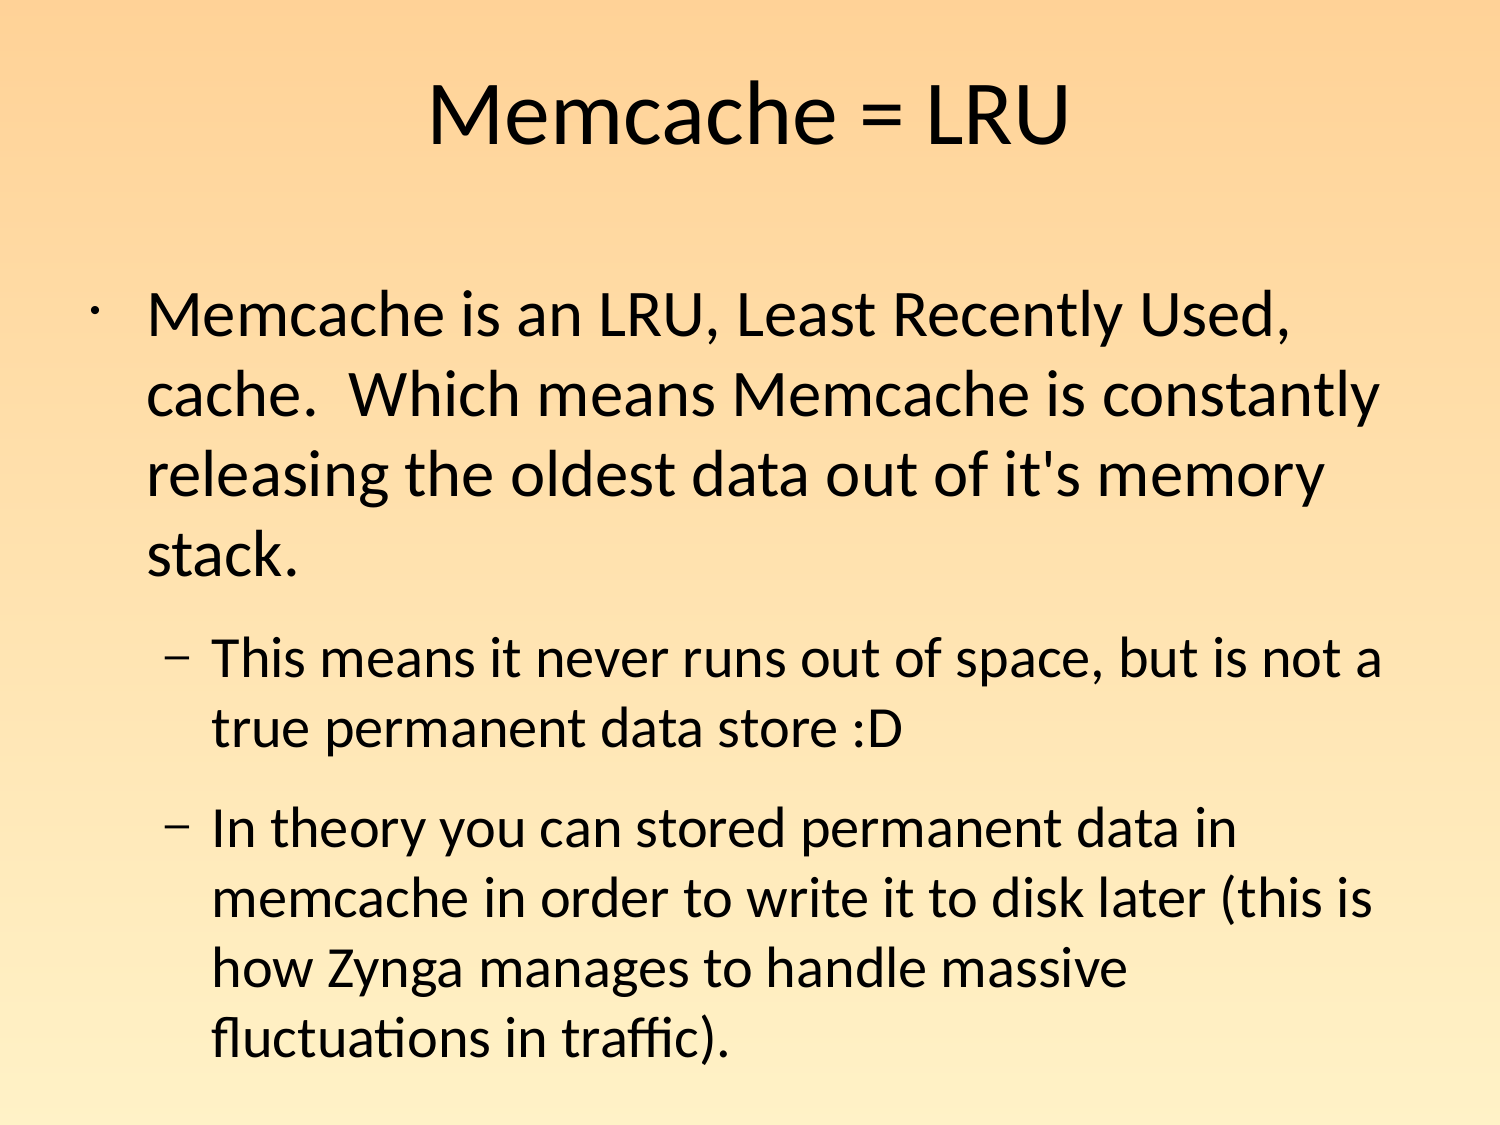

# Memcache = LRU
Memcache is an LRU, Least Recently Used, cache. Which means Memcache is constantly releasing the oldest data out of it's memory stack.
This means it never runs out of space, but is not a true permanent data store :D
In theory you can stored permanent data in memcache in order to write it to disk later (this is how Zynga manages to handle massive fluctuations in traffic).